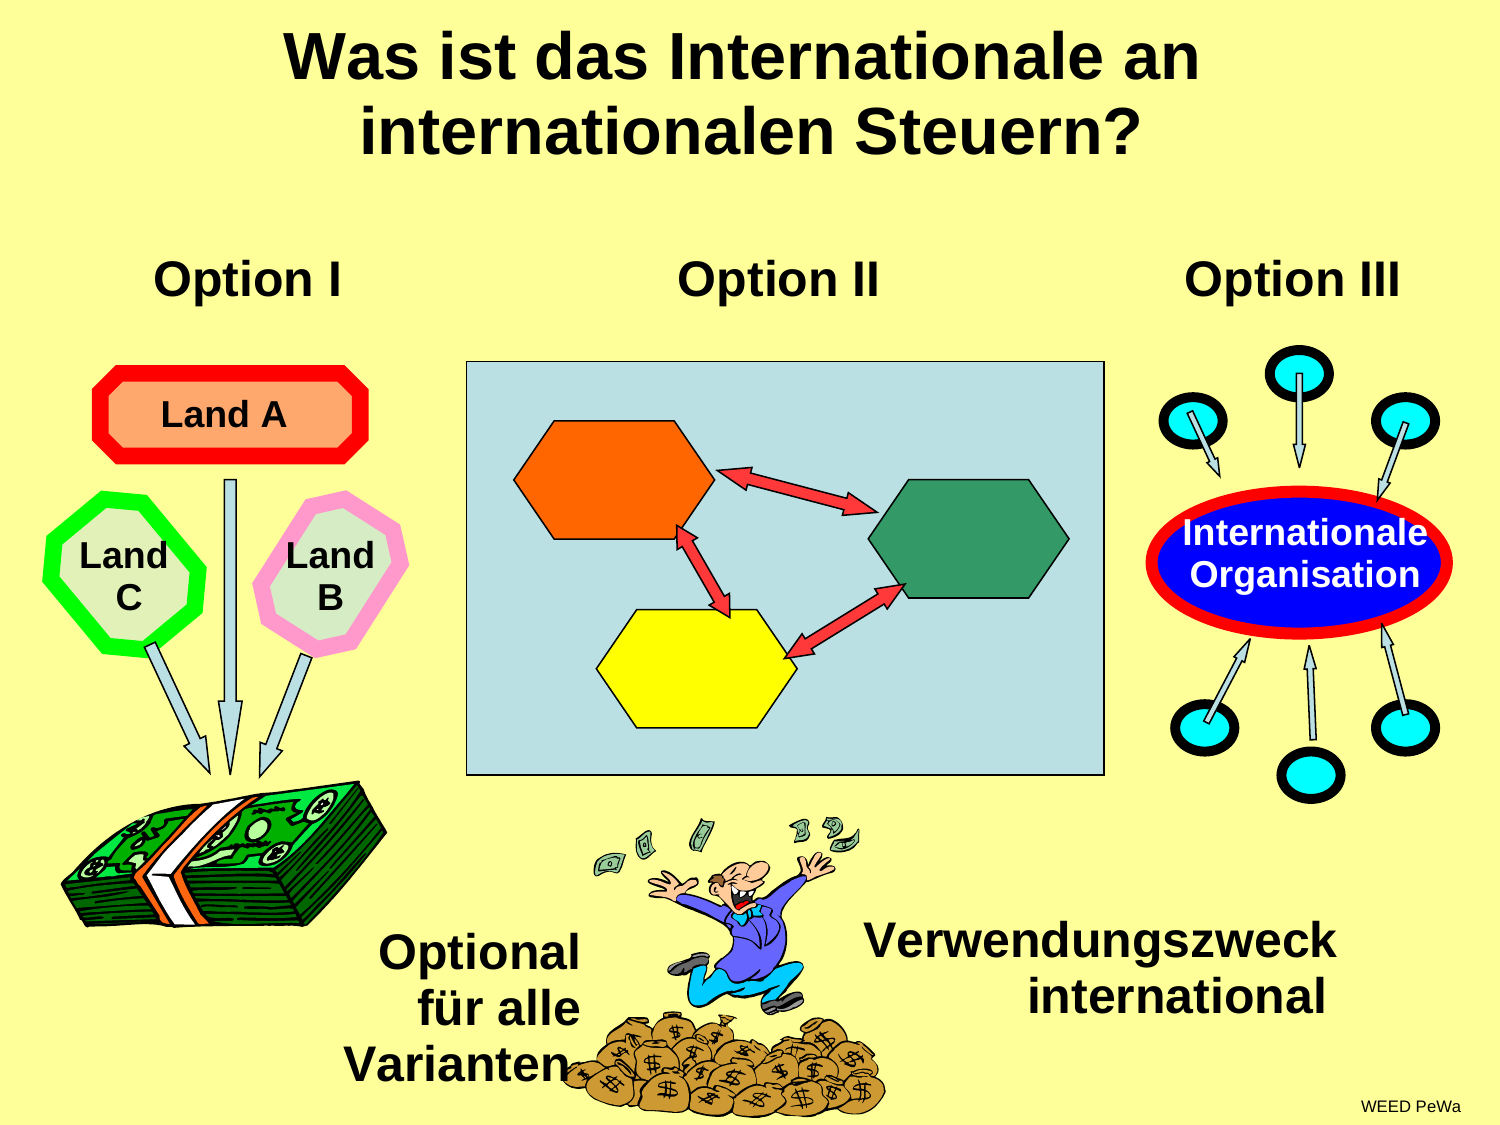

# Was ist das Internationale an internationalen Steuern?
Option I
Option II
Option III
Land A
Internationale
Organisation
Land
 C
Land
B
Verwendungszweck international
Optional
für alle
Varianten
WEED PeWa